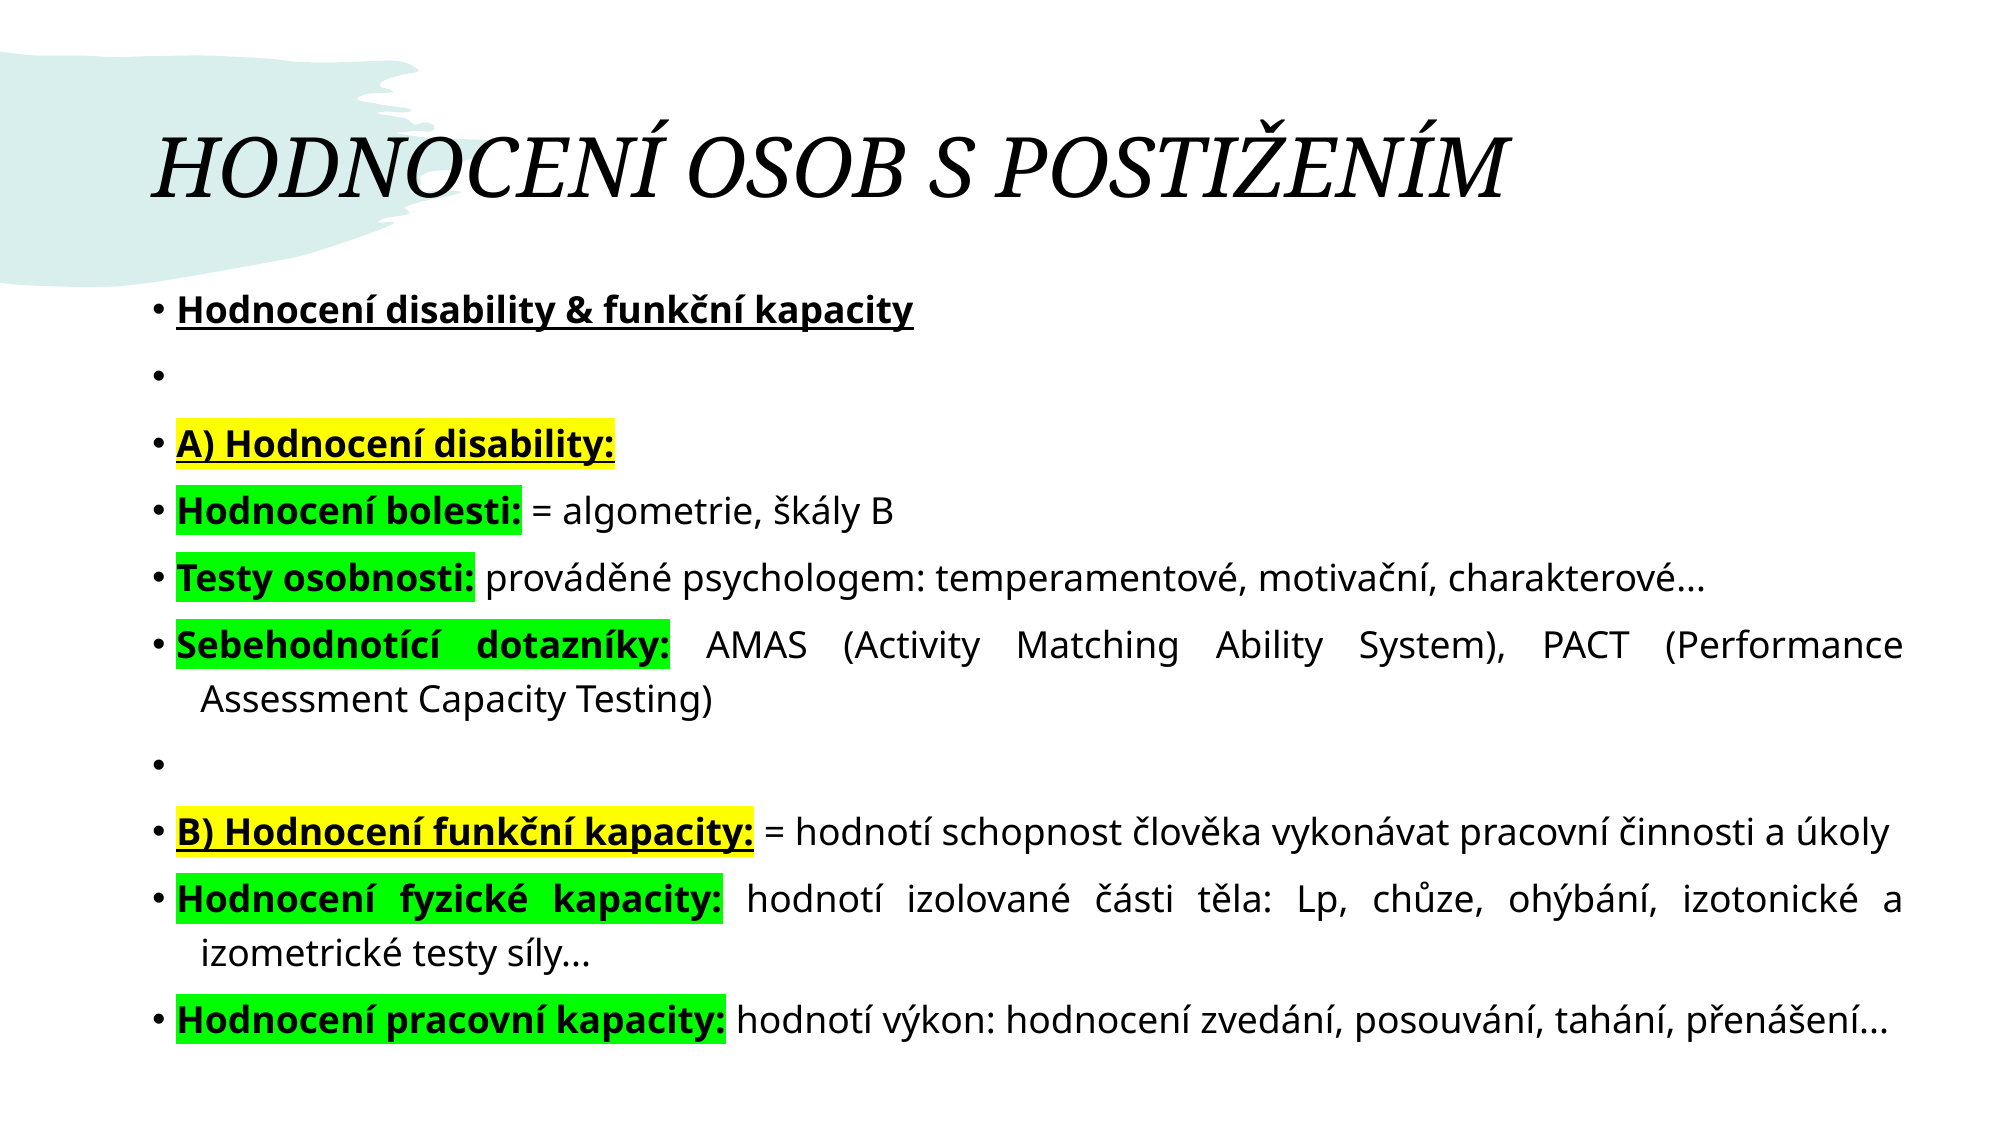

# HODNOCENÍ OSOB S POSTIŽENÍM
Hodnocení disability & funkční kapacity
A) Hodnocení disability:
Hodnocení bolesti: = algometrie, škály B
Testy osobnosti: prováděné psychologem: temperamentové, motivační, charakterové...
Sebehodnotící dotazníky: AMAS (Activity Matching Ability System), PACT (Performance Assessment Capacity Testing)
B) Hodnocení funkční kapacity: = hodnotí schopnost člověka vykonávat pracovní činnosti a úkoly
Hodnocení fyzické kapacity: hodnotí izolované části těla: Lp, chůze, ohýbání, izotonické a izometrické testy síly...
Hodnocení pracovní kapacity: hodnotí výkon: hodnocení zvedání, posouvání, tahání, přenášení...